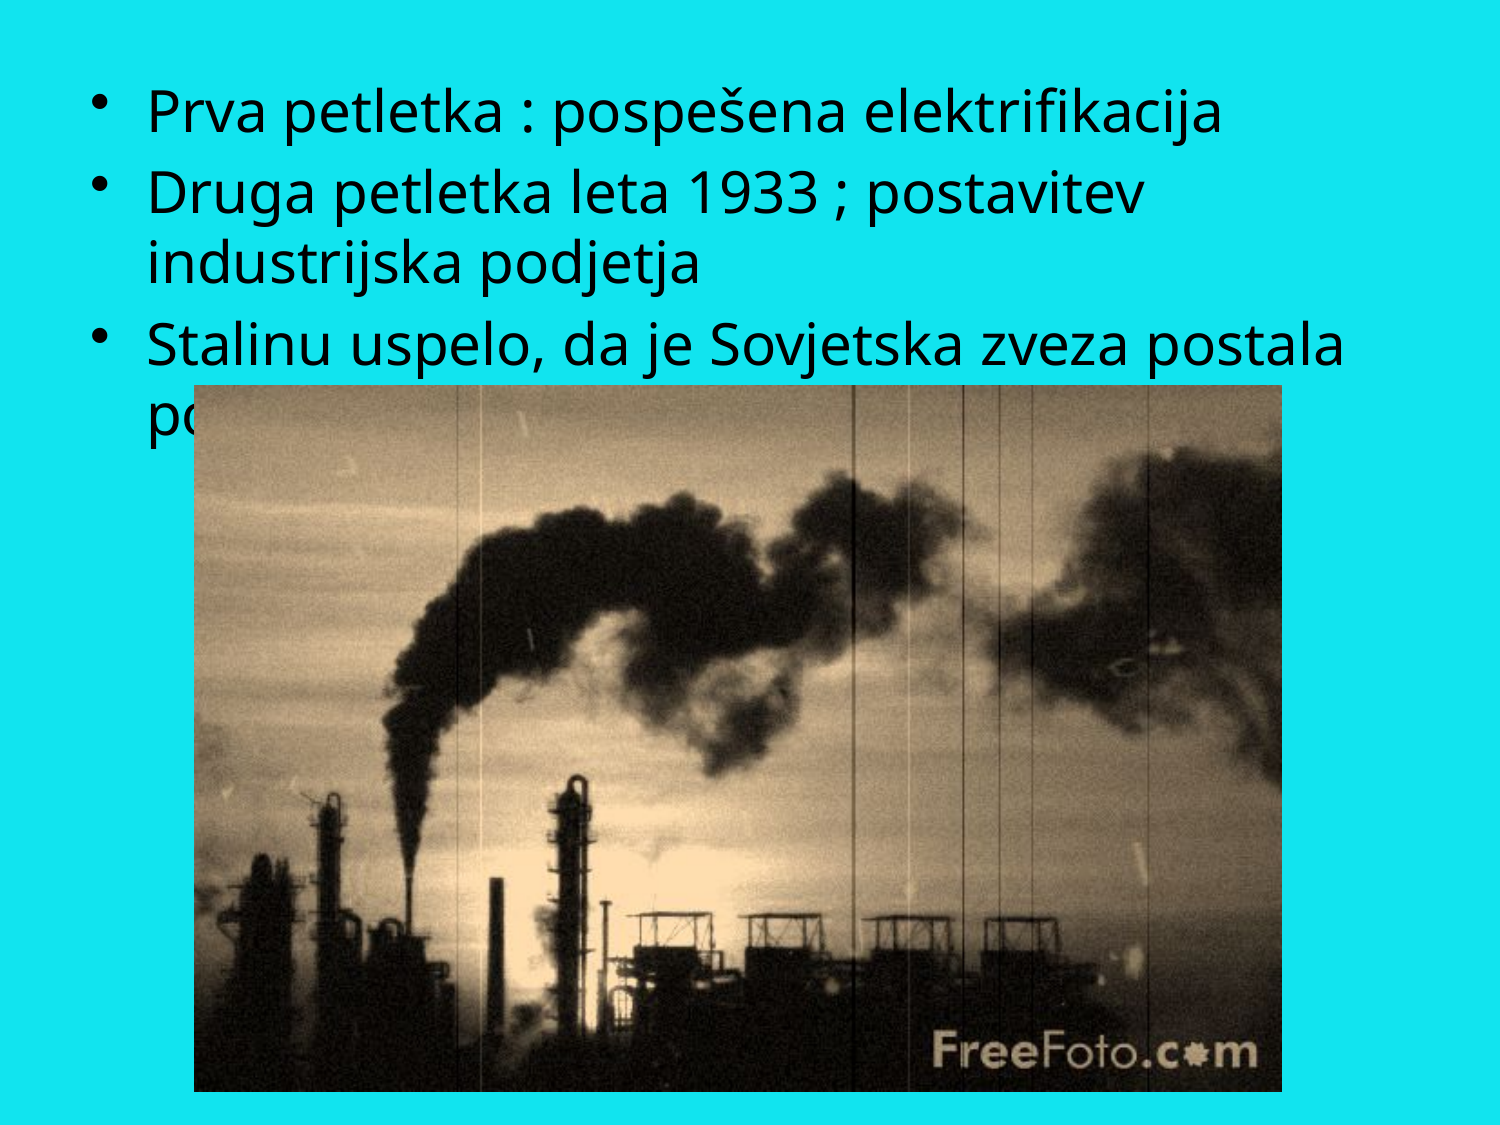

# Prva petletka : pospešena elektrifikacija
Druga petletka leta 1933 ; postavitev industrijska podjetja
Stalinu uspelo, da je Sovjetska zveza postala pomembna industrijska država